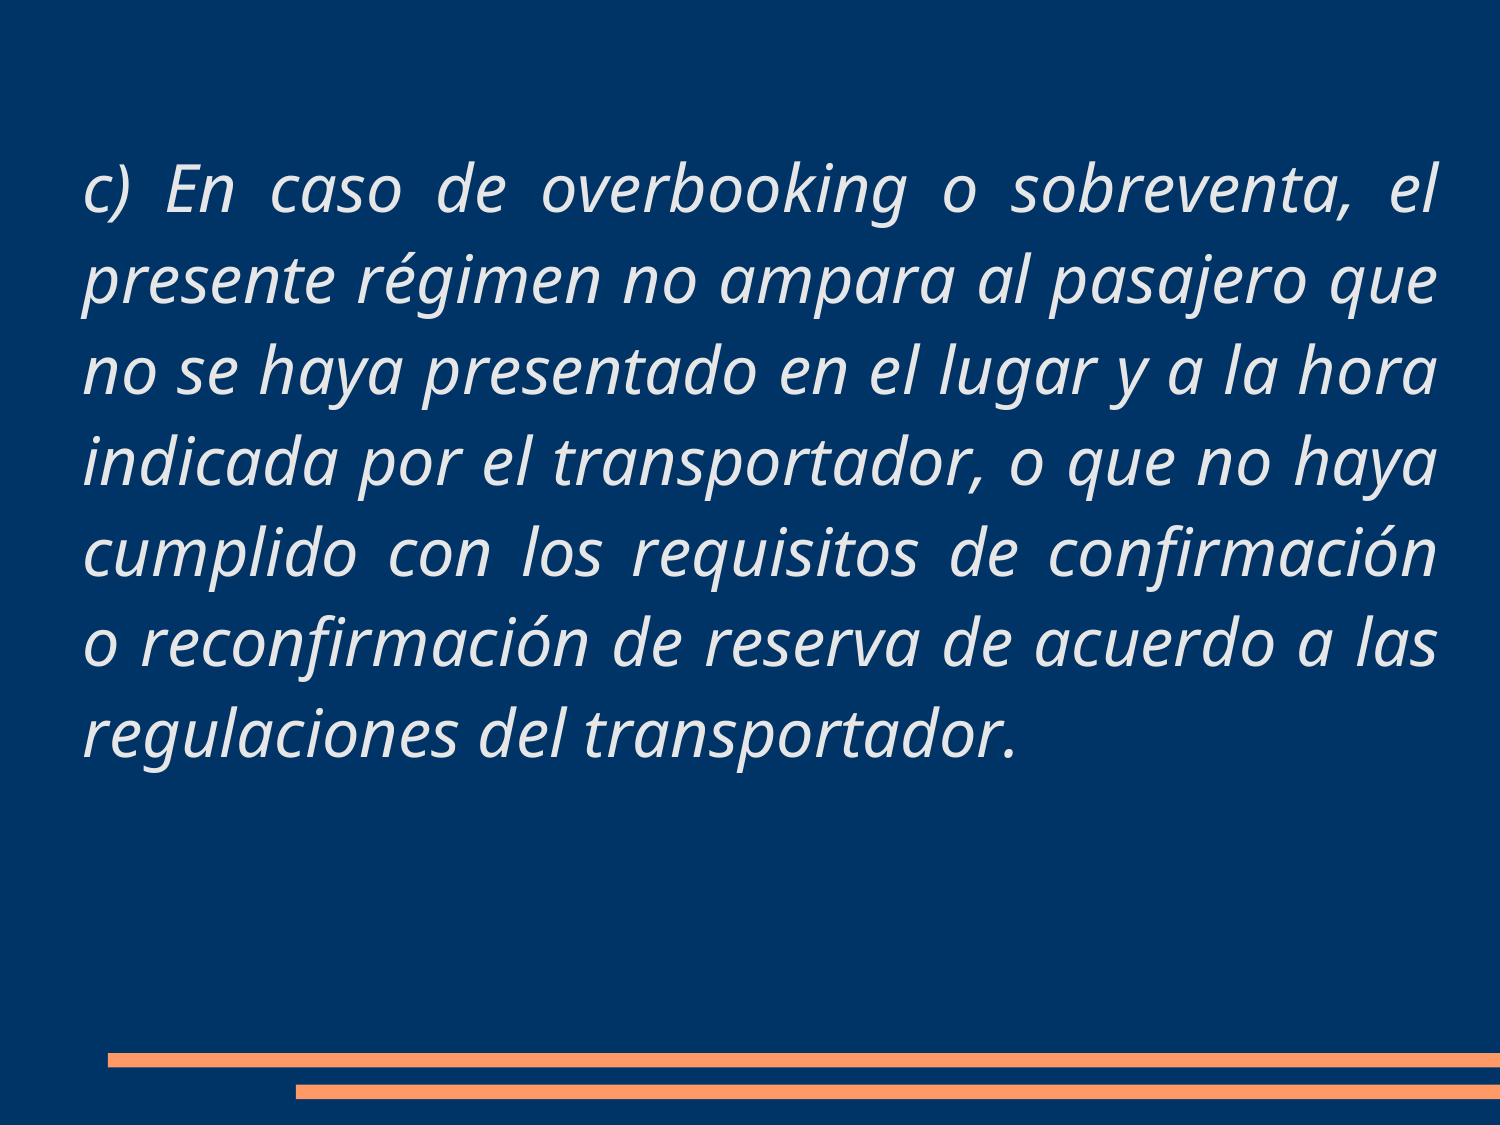

# c) En caso de overbooking o sobreventa, el presente régimen no ampara al pasajero que no se haya presentado en el lugar y a la hora indicada por el transportador, o que no haya cumplido con los requisitos de confirmación o reconfirmación de reserva de acuerdo a las regulaciones del transportador.